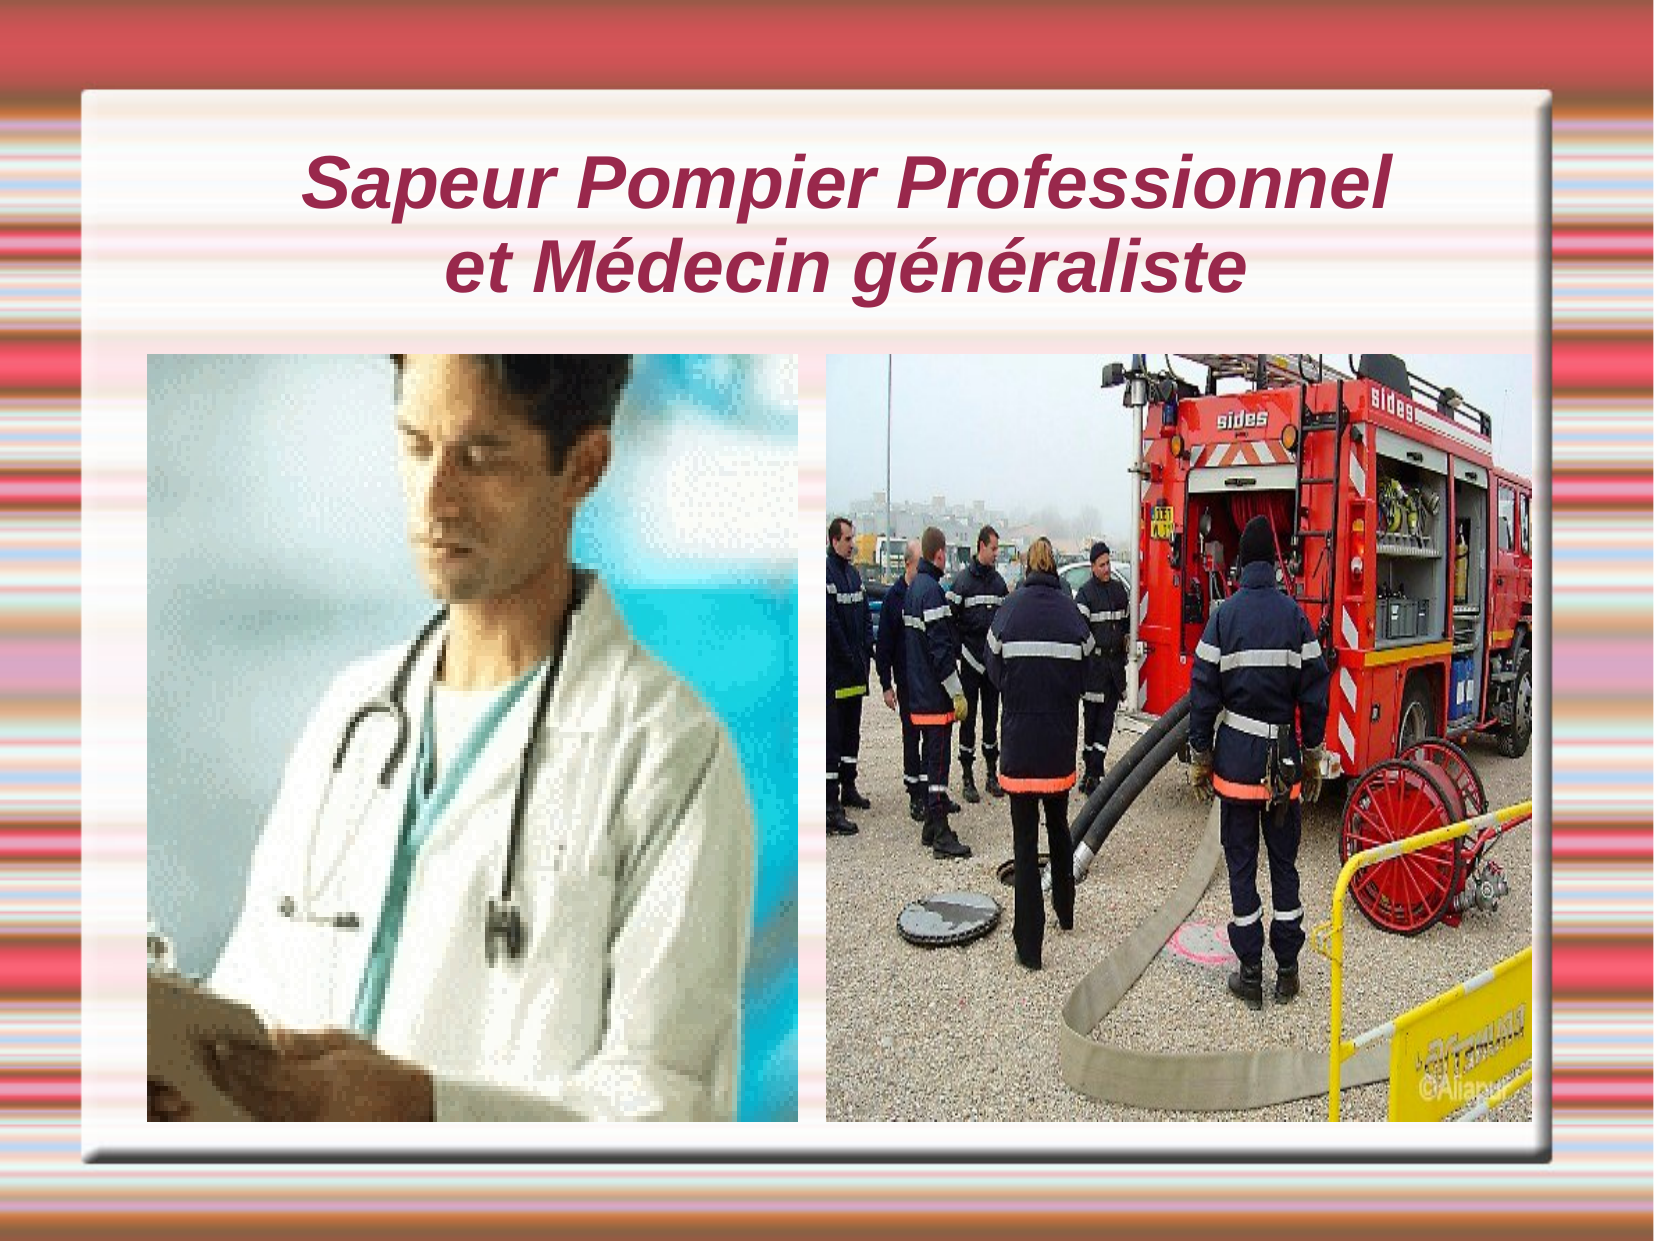

# Sapeur Pompier Professionnel et Médecin généraliste